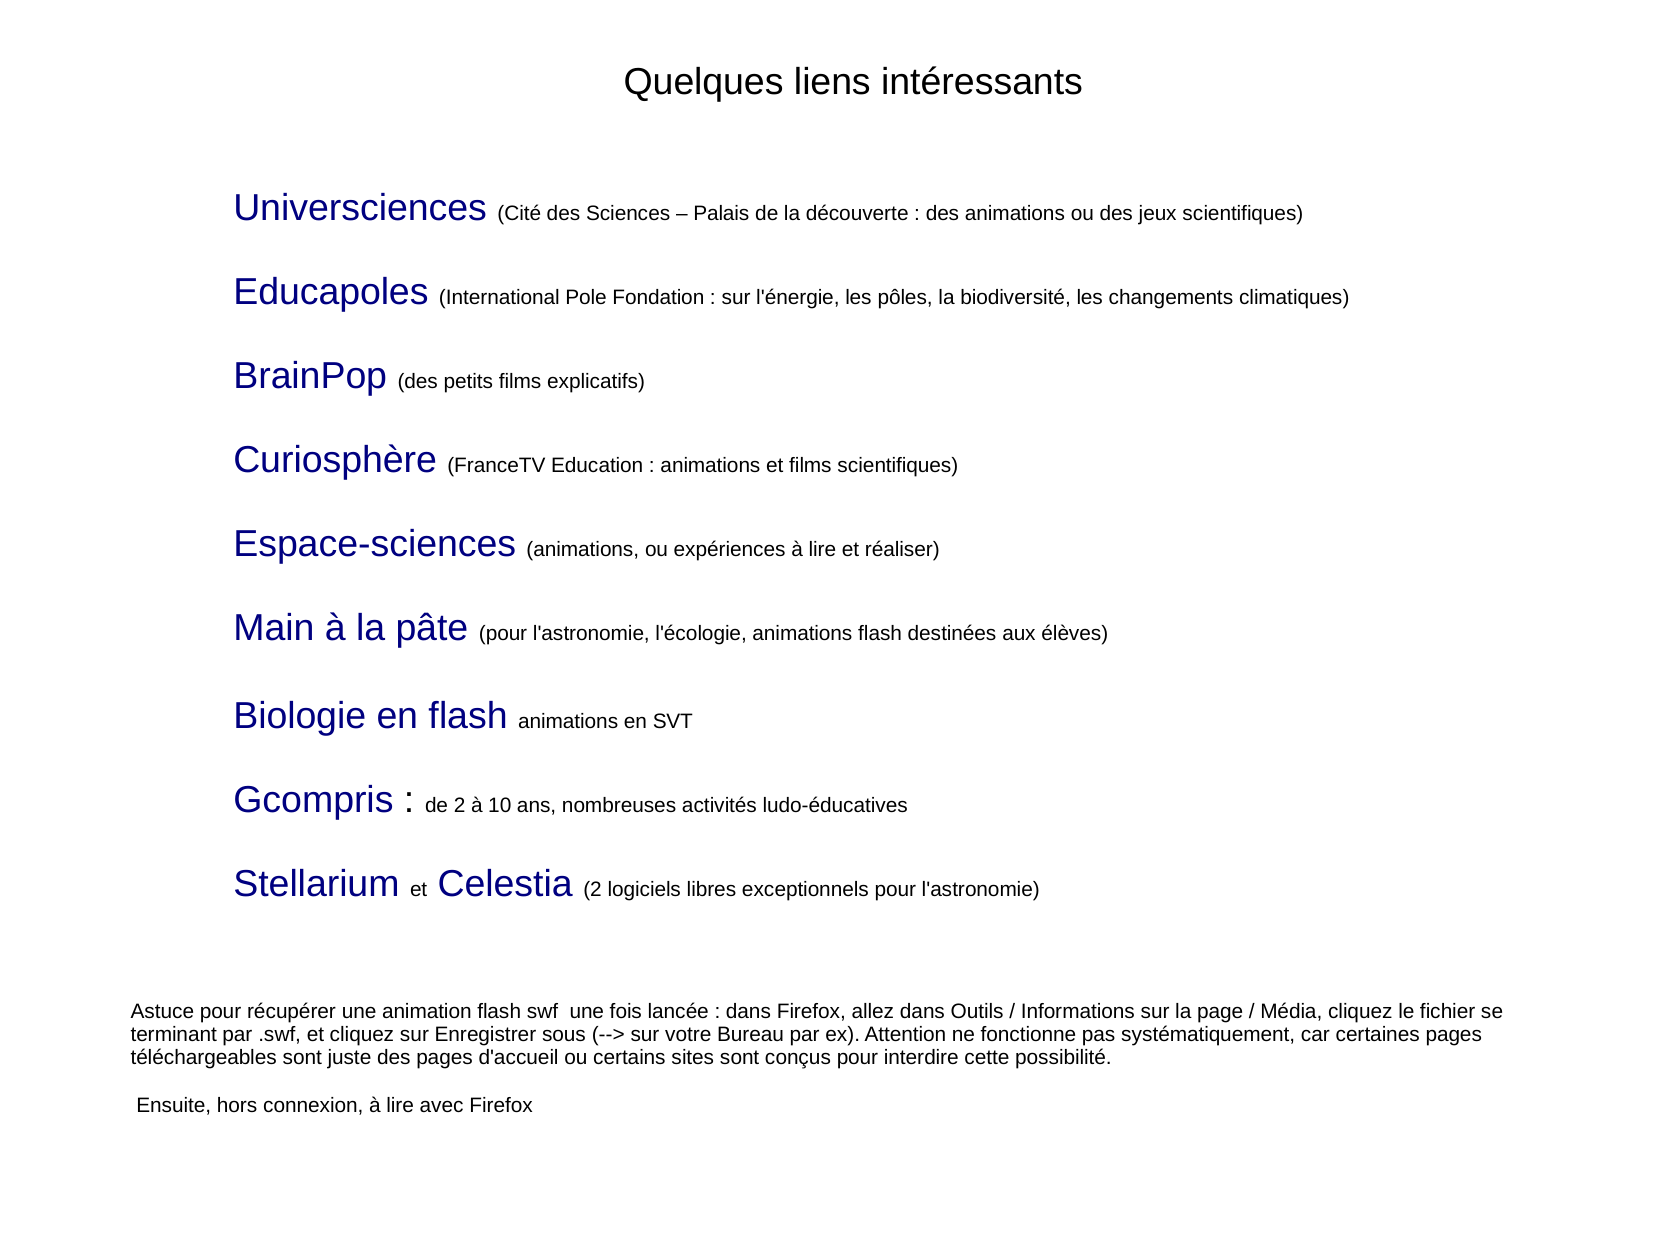

Quelques liens intéressants
Universciences (Cité des Sciences – Palais de la découverte : des animations ou des jeux scientifiques)
Educapoles (International Pole Fondation : sur l'énergie, les pôles, la biodiversité, les changements climatiques)
BrainPop (des petits films explicatifs)
Curiosphère (FranceTV Education : animations et films scientifiques)
Espace-sciences (animations, ou expériences à lire et réaliser)
Main à la pâte (pour l'astronomie, l'écologie, animations flash destinées aux élèves)
Biologie en flash animations en SVT
Gcompris : de 2 à 10 ans, nombreuses activités ludo-éducatives
Stellarium et Celestia (2 logiciels libres exceptionnels pour l'astronomie)
Astuce pour récupérer une animation flash swf une fois lancée : dans Firefox, allez dans Outils / Informations sur la page / Média, cliquez le fichier se terminant par .swf, et cliquez sur Enregistrer sous (--> sur votre Bureau par ex). Attention ne fonctionne pas systématiquement, car certaines pages téléchargeables sont juste des pages d'accueil ou certains sites sont conçus pour interdire cette possibilité.
 Ensuite, hors connexion, à lire avec Firefox